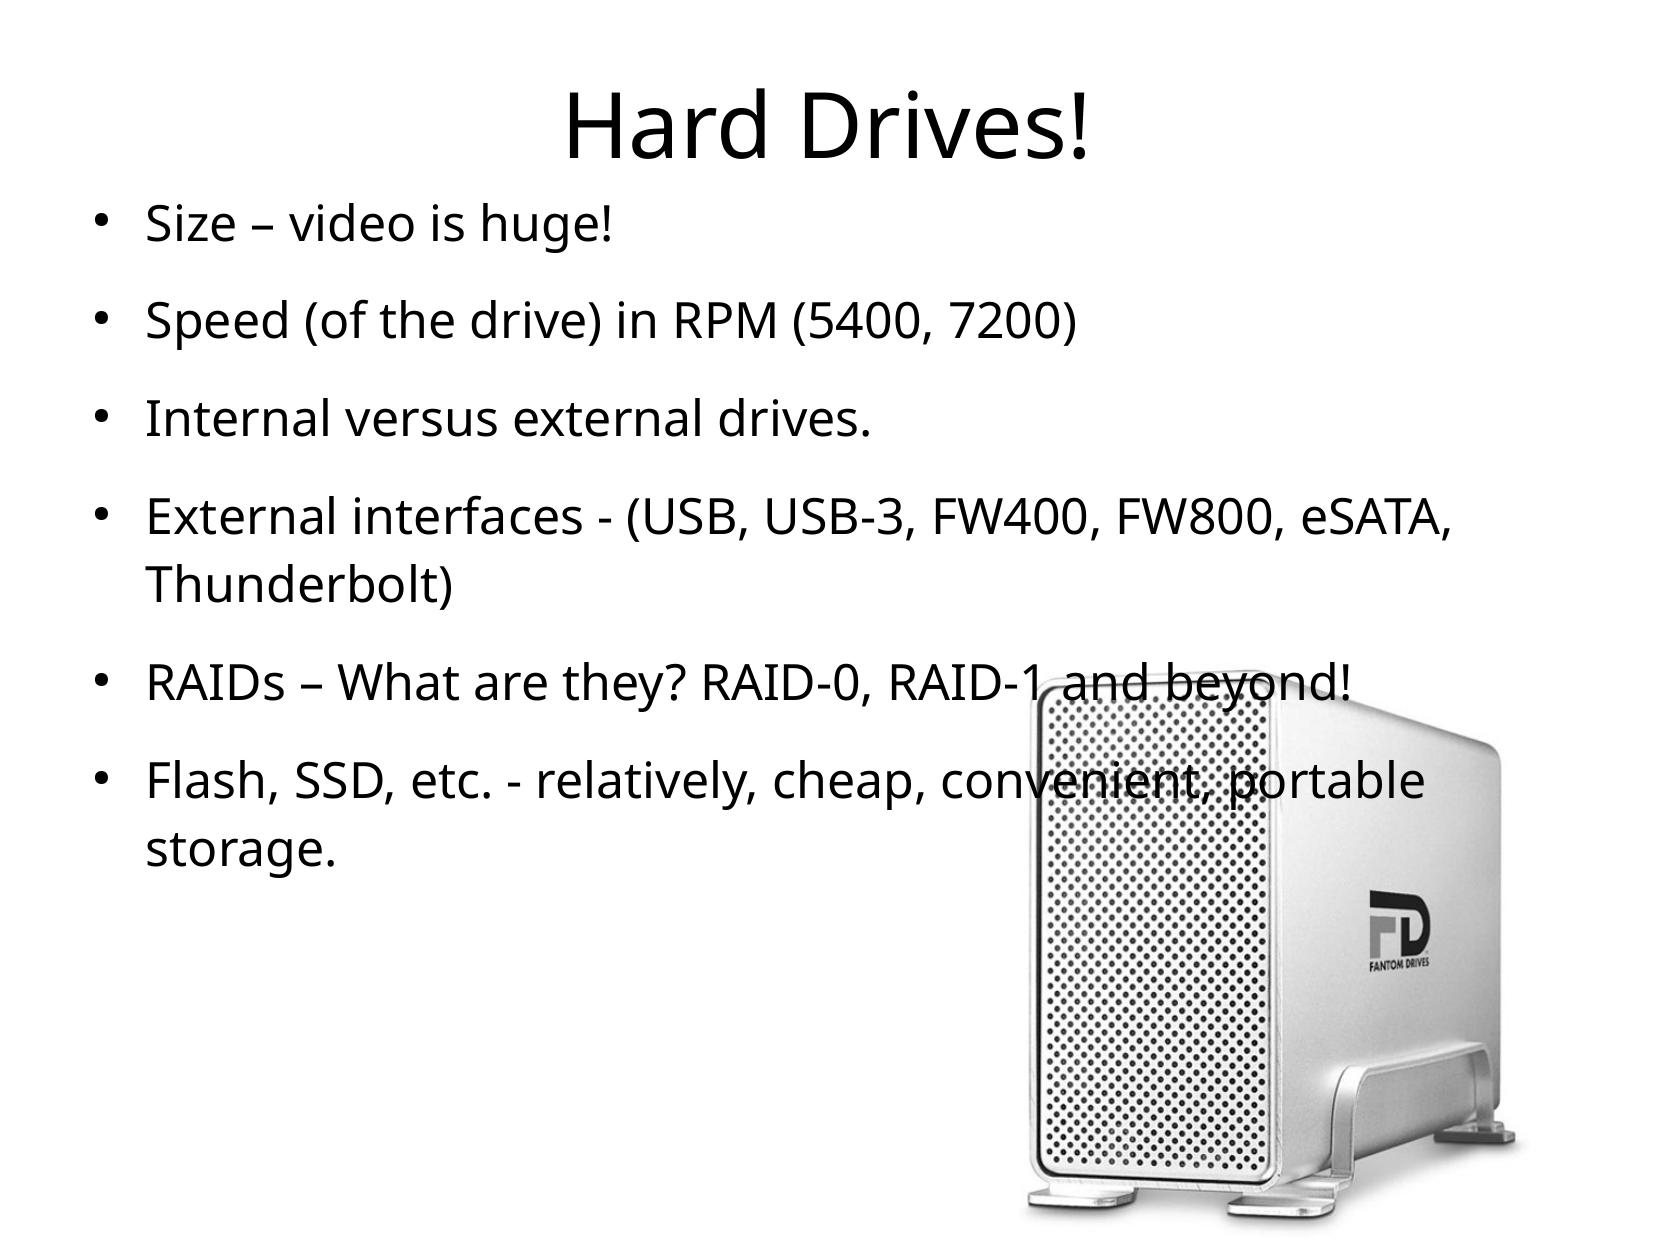

# Hard Drives!
Size – video is huge!
Speed (of the drive) in RPM (5400, 7200)
Internal versus external drives.
External interfaces - (USB, USB-3, FW400, FW800, eSATA, Thunderbolt)
RAIDs – What are they? RAID-0, RAID-1 and beyond!
Flash, SSD, etc. - relatively, cheap, convenient, portable storage.